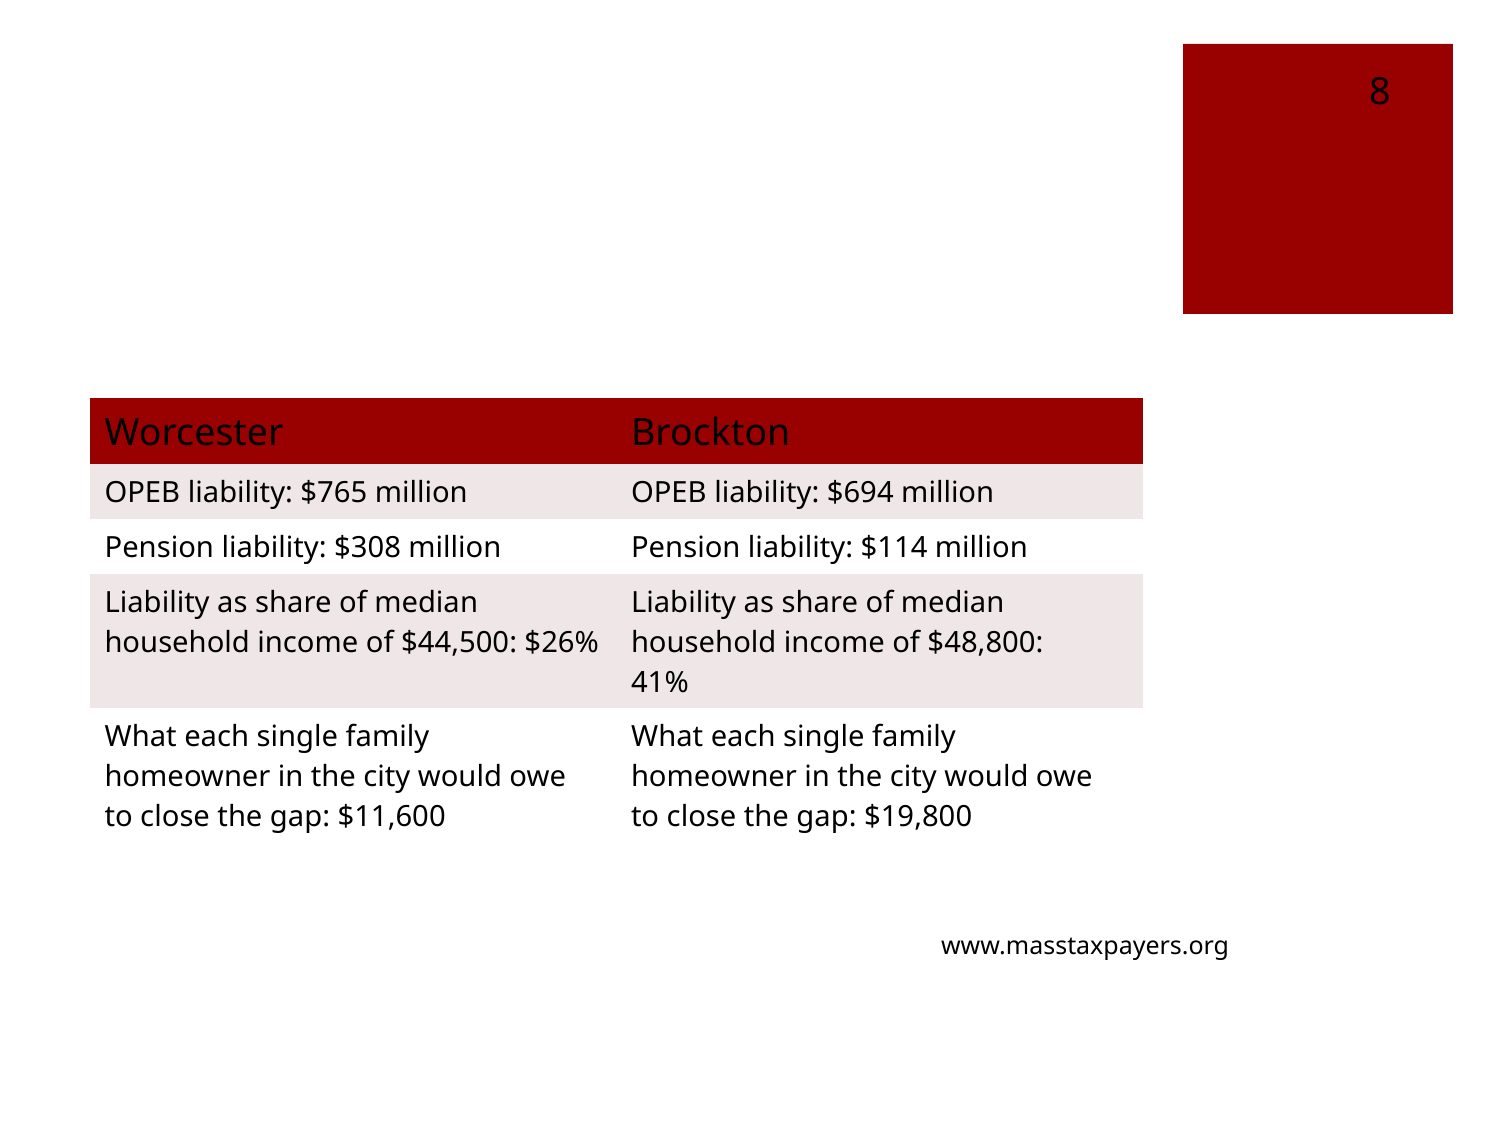

# Examples: the cities of Worcester and Brockton
| Worcester | Brockton |
| --- | --- |
| OPEB liability: $765 million | OPEB liability: $694 million |
| Pension liability: $308 million | Pension liability: $114 million |
| Liability as share of median household income of $44,500: $26% | Liability as share of median household income of $48,800: 41% |
| What each single family homeowner in the city would owe to close the gap: $11,600 | What each single family homeowner in the city would owe to close the gap: $19,800 |
www.masstaxpayers.org